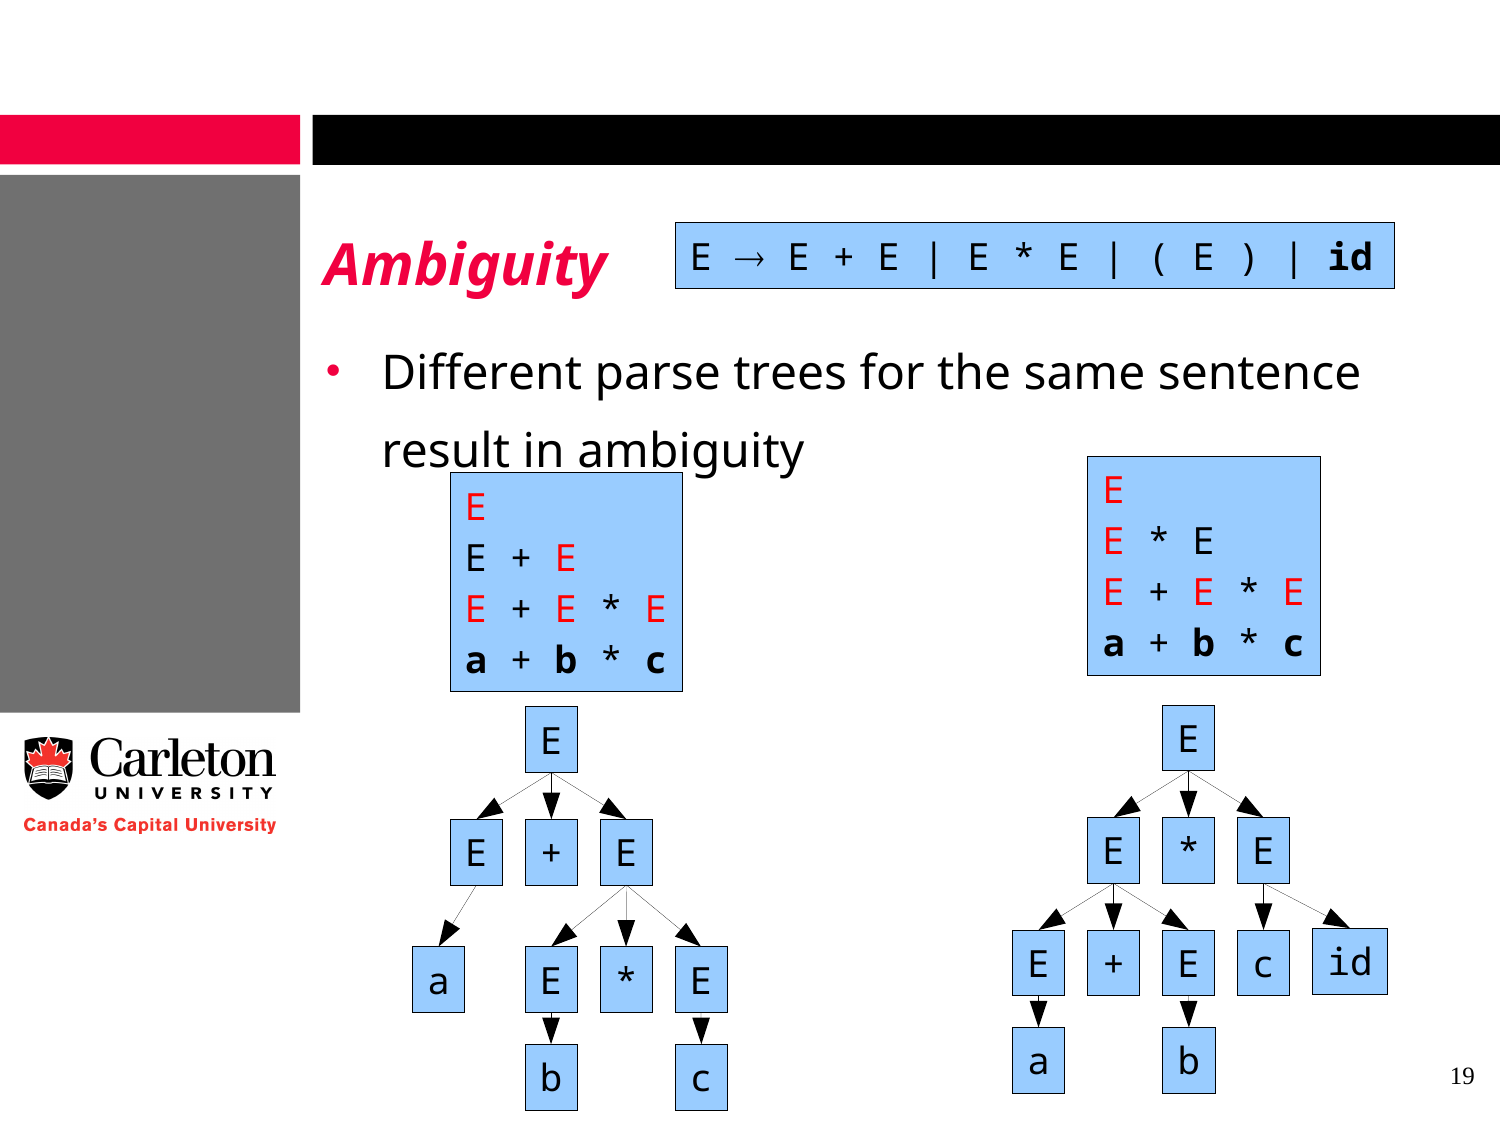

# Ambiguity
E  E + E | E * E | ( E ) | id
Different parse trees for the same sentence result in ambiguity
E
E * E
E + E * E
a + b * c
E
E + E
E + E * E
a + b * c
E
E
E
*
E
E
+
E
id
E
+
E
c
a
E
*
E
a
b
b
c
19